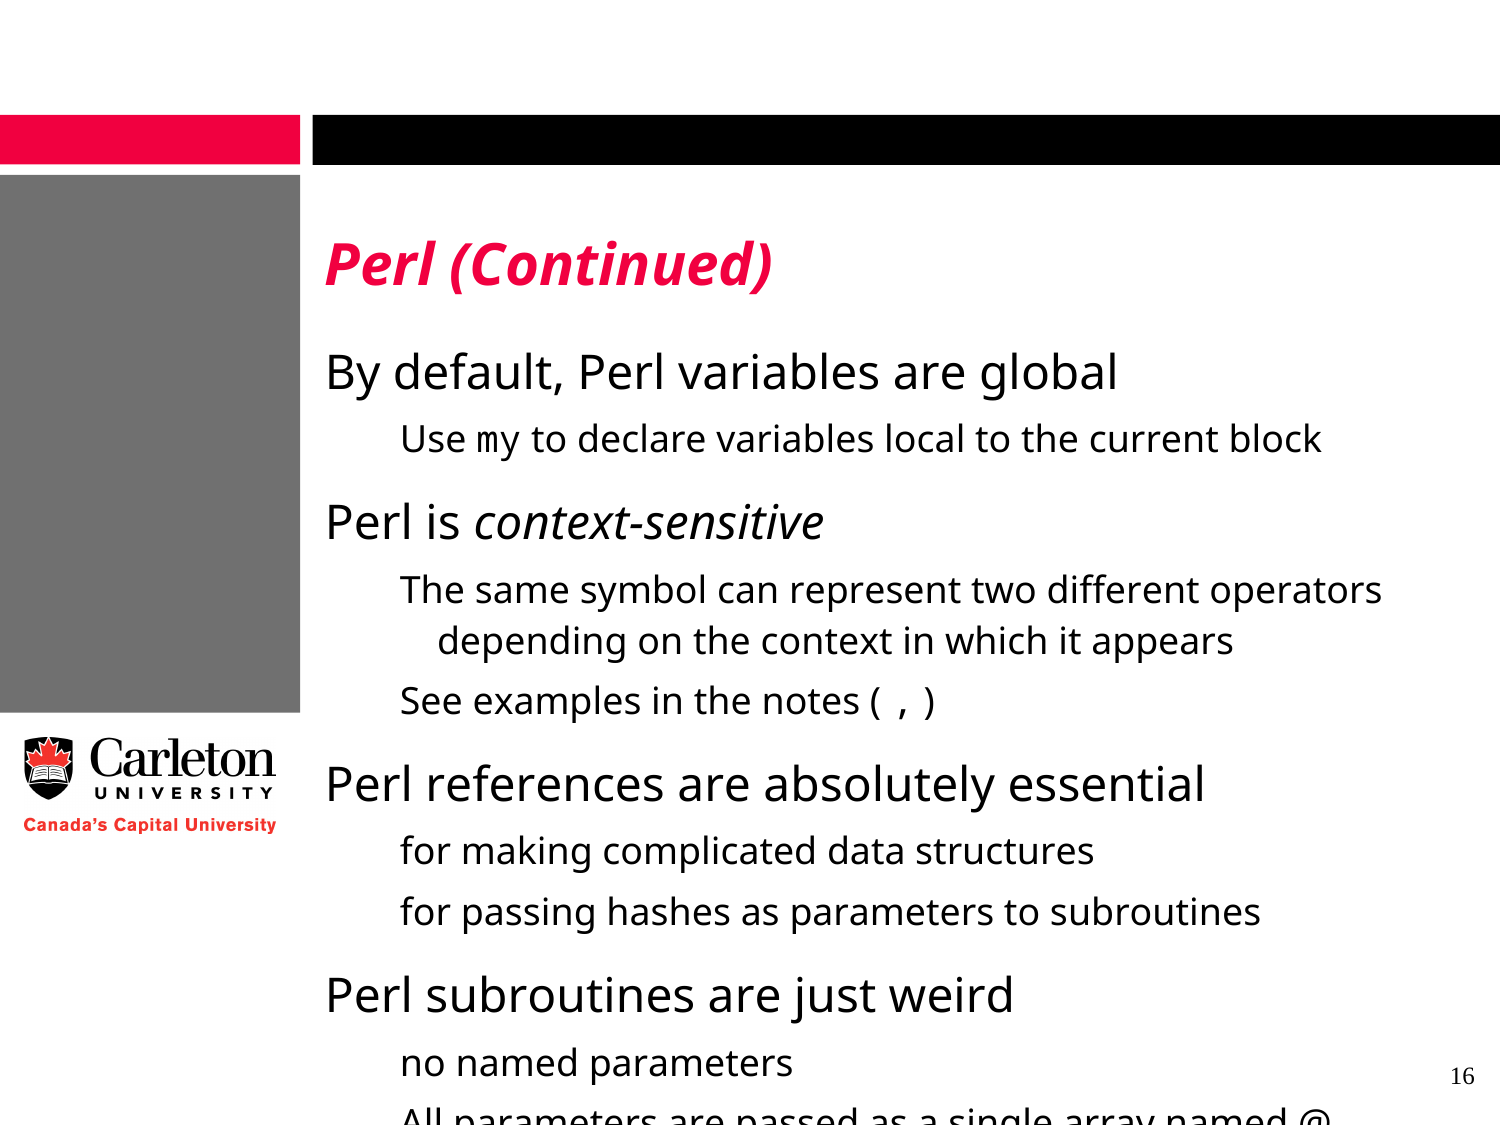

# Perl (Continued)
By default, Perl variables are global
Use my to declare variables local to the current block
Perl is context-sensitive
The same symbol can represent two different operators depending on the context in which it appears
See examples in the notes ( , )
Perl references are absolutely essential
for making complicated data structures
for passing hashes as parameters to subroutines
Perl subroutines are just weird
no named parameters
All parameters are passed as a single array named @_
16